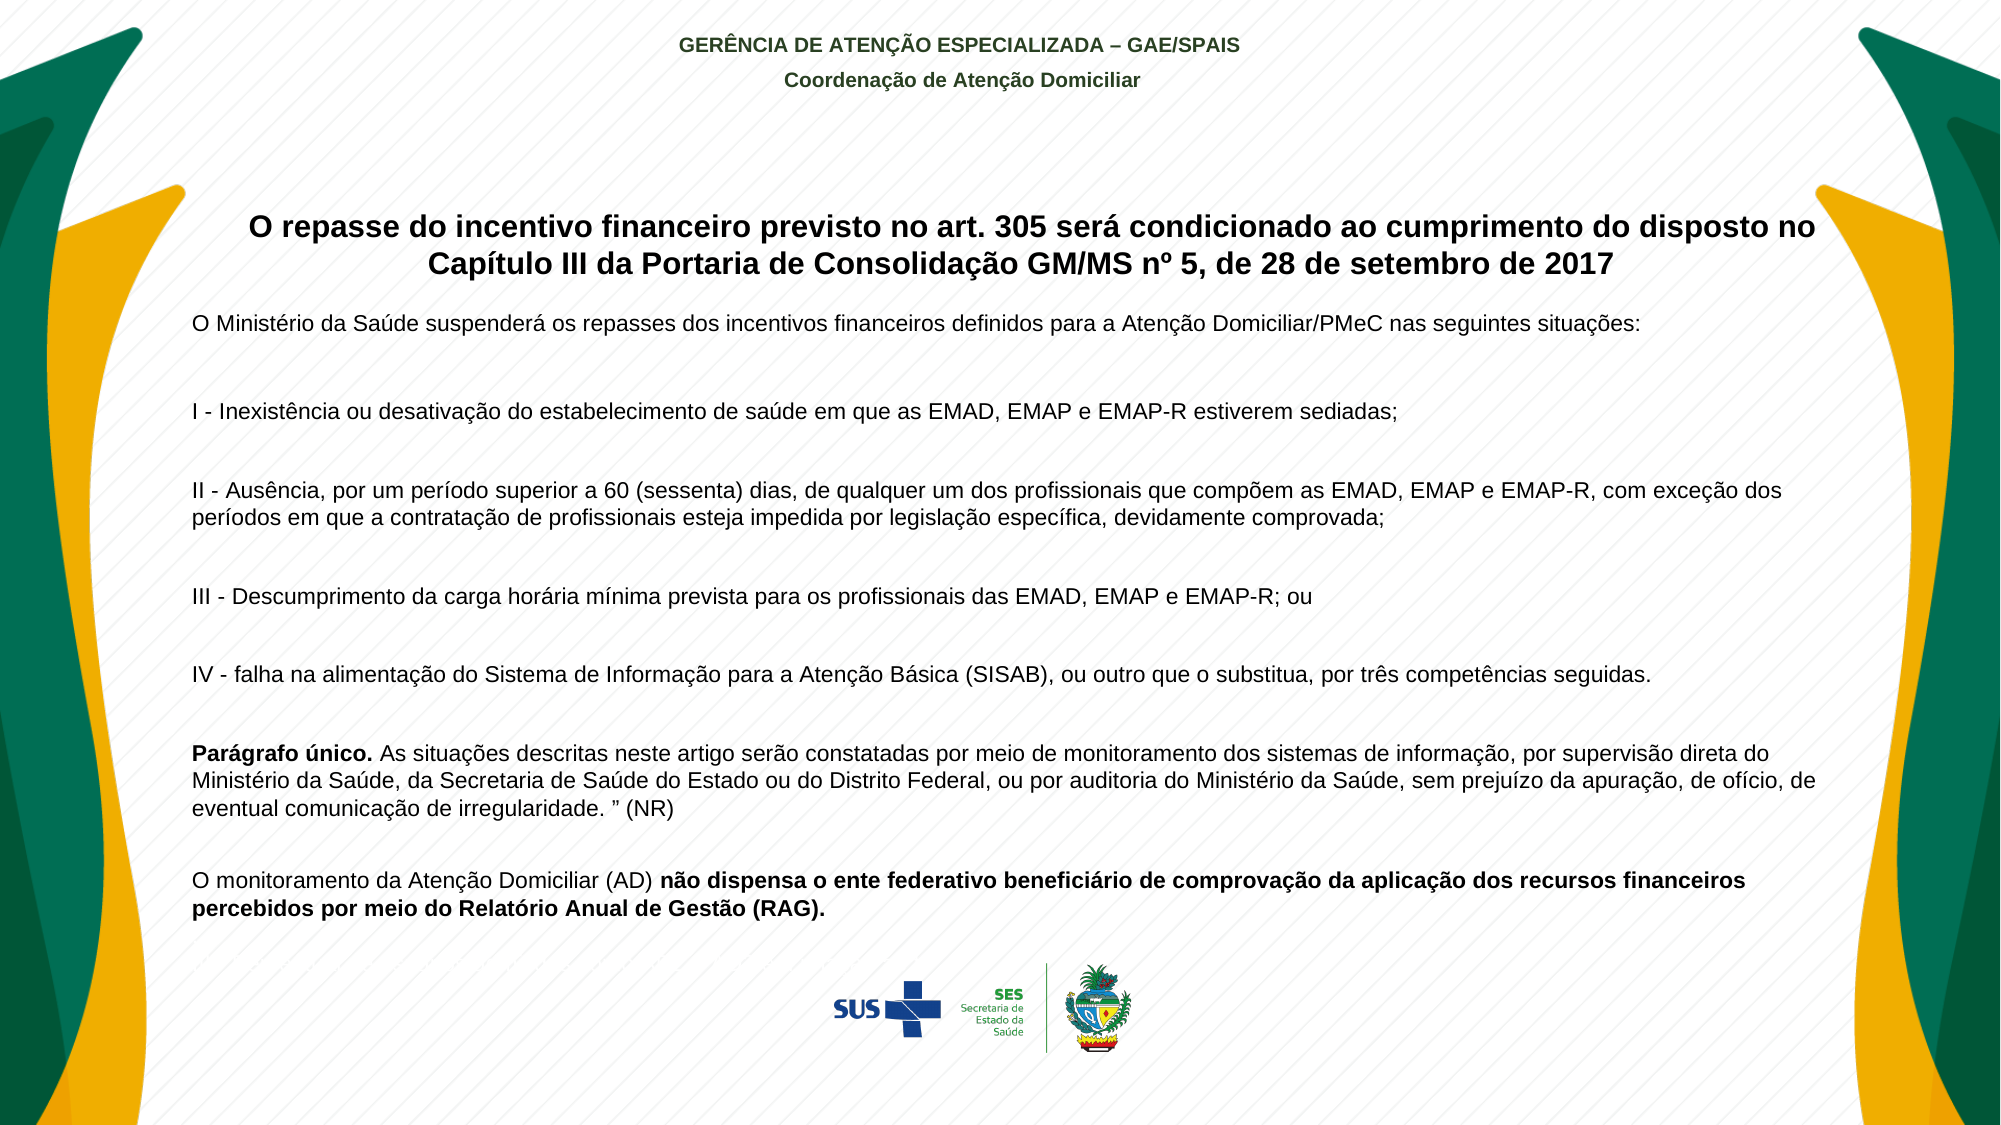

O repasse do incentivo financeiro previsto no art. 305 será condicionado ao cumprimento do disposto no Capítulo III da Portaria de Consolidação GM/MS nº 5, de 28 de setembro de 2017. ”
O Ministério da Saúde suspenderá os repasses dos incentivos financeiros definidos para a Atenção Domiciliar/PMeC nas seguintes situações:
I - Inexistência ou desativação do estabelecimento de saúde em que as EMAD, EMAP e EMAP-R estiverem sediadas;
II - Ausência, por um período superior a 60 (sessenta) dias, de qualquer um dos profissionais que compõem as EMAD, EMAP e EMAP-R, com exceção dos períodos em que a contratação de profissionais esteja impedida por legislação específica, devidamente comprovada;
III - Descumprimento da carga horária mínima prevista para os profissionais das EMAD, EMAP e EMAP-R; ou
IV - falha na alimentação do Sistema de Informação para a Atenção Básica (SISAB), ou outro que o substitua, por três competências seguidas.
Parágrafo único. As situações descritas neste artigo serão constatadas por meio de monitoramento dos sistemas de informação, por supervisão direta do Ministério da Saúde, da Secretaria de Saúde do Estado ou do Distrito Federal, ou por auditoria do Ministério da Saúde, sem prejuízo da apuração, de ofício, de eventual comunicação de irregularidade. ” (NR)
O monitoramento da Atenção Domiciliar (AD) não dispensa o ente federativo beneficiário de comprovação da aplicação dos recursos financeiros percebidos por meio do Relatório Anual de Gestão (RAG).
;
III - Percentual de usuários admitidos como AD2 e AD3 em relação ao to
GERÊNCIA DE ATENÇÃO ESPECIALIZADA – GAE/SPAIS
 Coordenação de Atenção Domiciliar